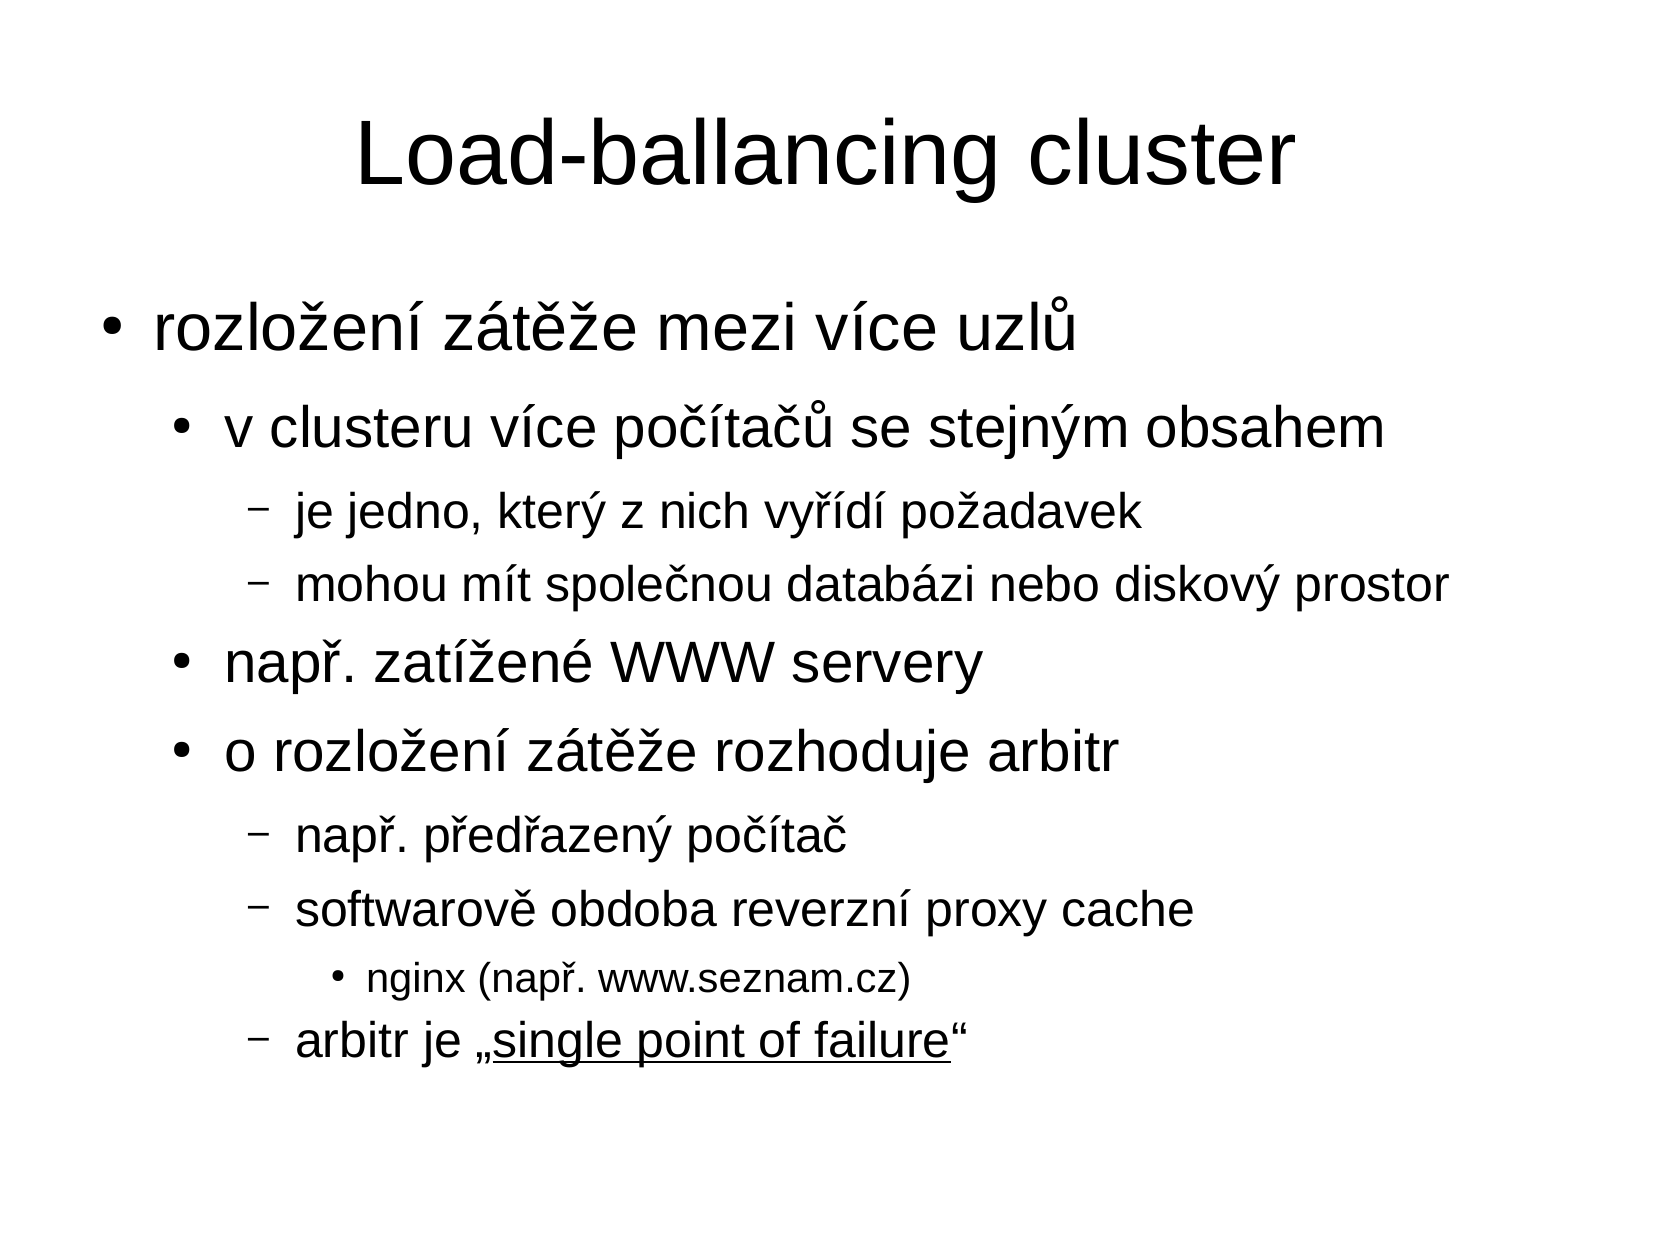

# Load-ballancing cluster
rozložení zátěže mezi více uzlů
v clusteru více počítačů se stejným obsahem
je jedno, který z nich vyřídí požadavek
mohou mít společnou databázi nebo diskový prostor
např. zatížené WWW servery
o rozložení zátěže rozhoduje arbitr
např. předřazený počítač
softwarově obdoba reverzní proxy cache
nginx (např. www.seznam.cz)
arbitr je „single point of failure“